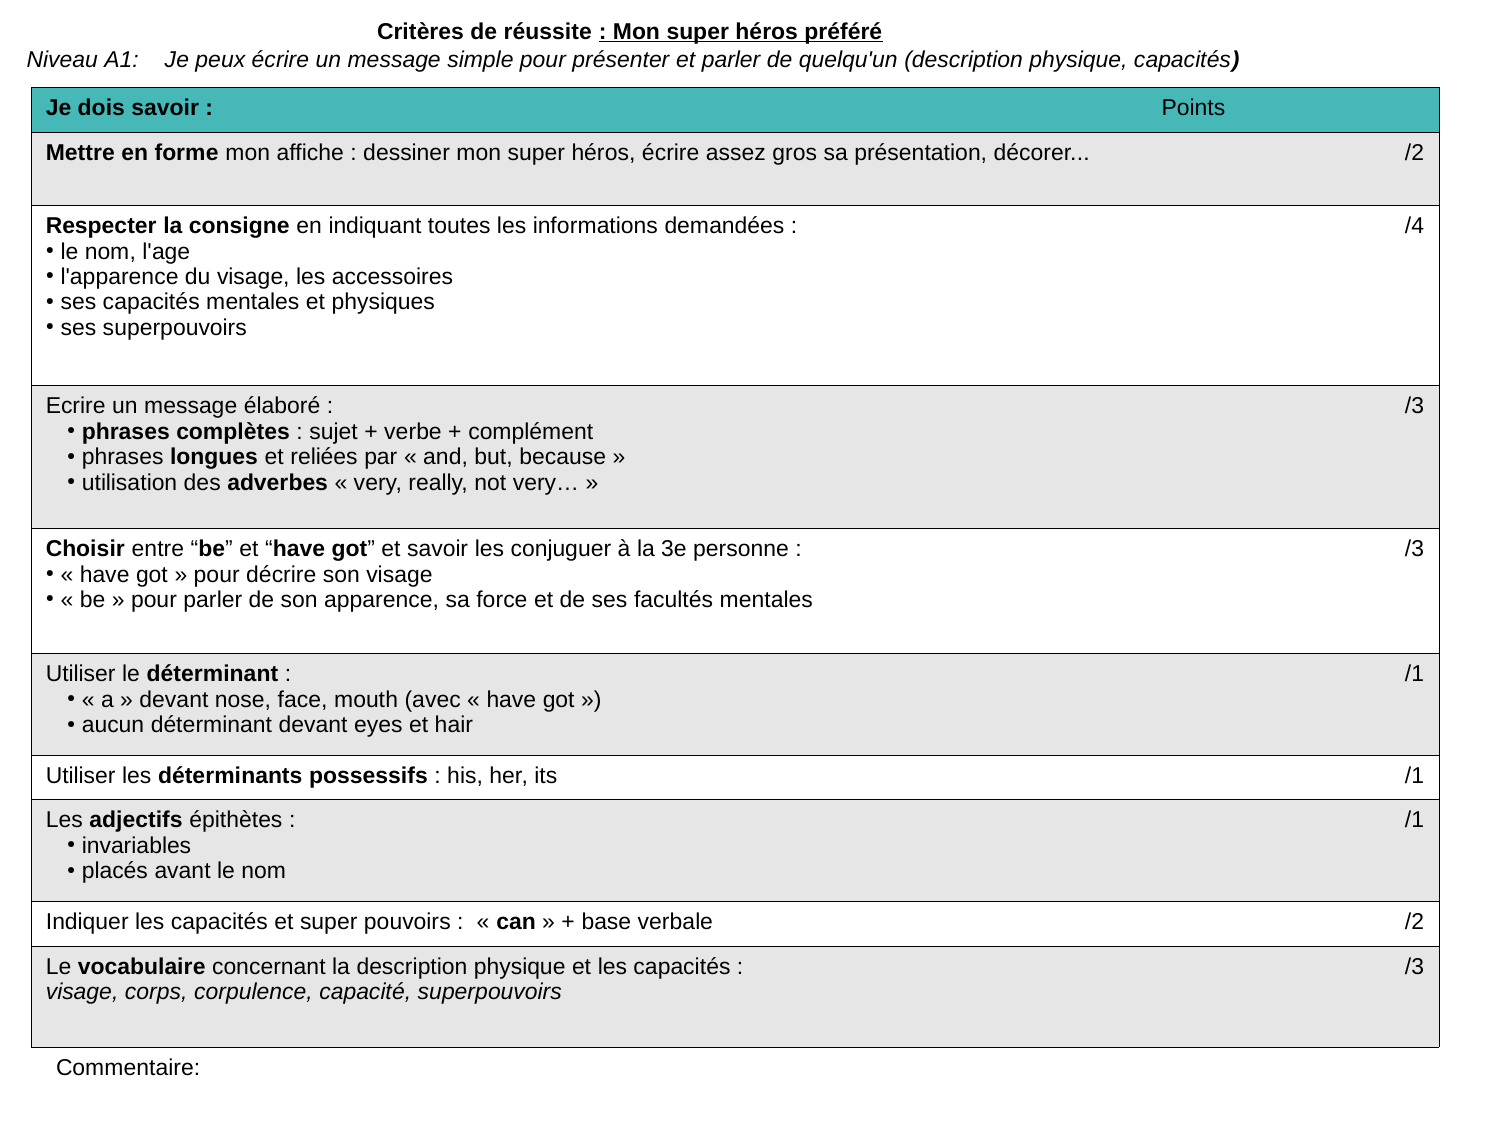

Critères de réussite : Mon super héros préféré
 Niveau A1: Je peux écrire un message simple pour présenter et parler de quelqu'un (description physique, capacités)
| Je dois savoir : | Points |
| --- | --- |
| Mettre en forme mon affiche : dessiner mon super héros, écrire assez gros sa présentation, décorer... | /2 |
| Respecter la consigne en indiquant toutes les informations demandées : le nom, l'age l'apparence du visage, les accessoires ses capacités mentales et physiques ses superpouvoirs | /4 |
| Ecrire un message élaboré : phrases complètes : sujet + verbe + complément phrases longues et reliées par « and, but, because » utilisation des adverbes « very, really, not very… » | /3 |
| Choisir entre “be” et “have got” et savoir les conjuguer à la 3e personne : « have got » pour décrire son visage « be » pour parler de son apparence, sa force et de ses facultés mentales | /3 |
| Utiliser le déterminant : « a » devant nose, face, mouth (avec « have got ») aucun déterminant devant eyes et hair | /1 |
| Utiliser les déterminants possessifs : his, her, its | /1 |
| Les adjectifs épithètes : invariables placés avant le nom | /1 |
| Indiquer les capacités et super pouvoirs : « can » + base verbale | /2 |
| Le vocabulaire concernant la description physique et les capacités : visage, corps, corpulence, capacité, superpouvoirs | /3 |
Commentaire: